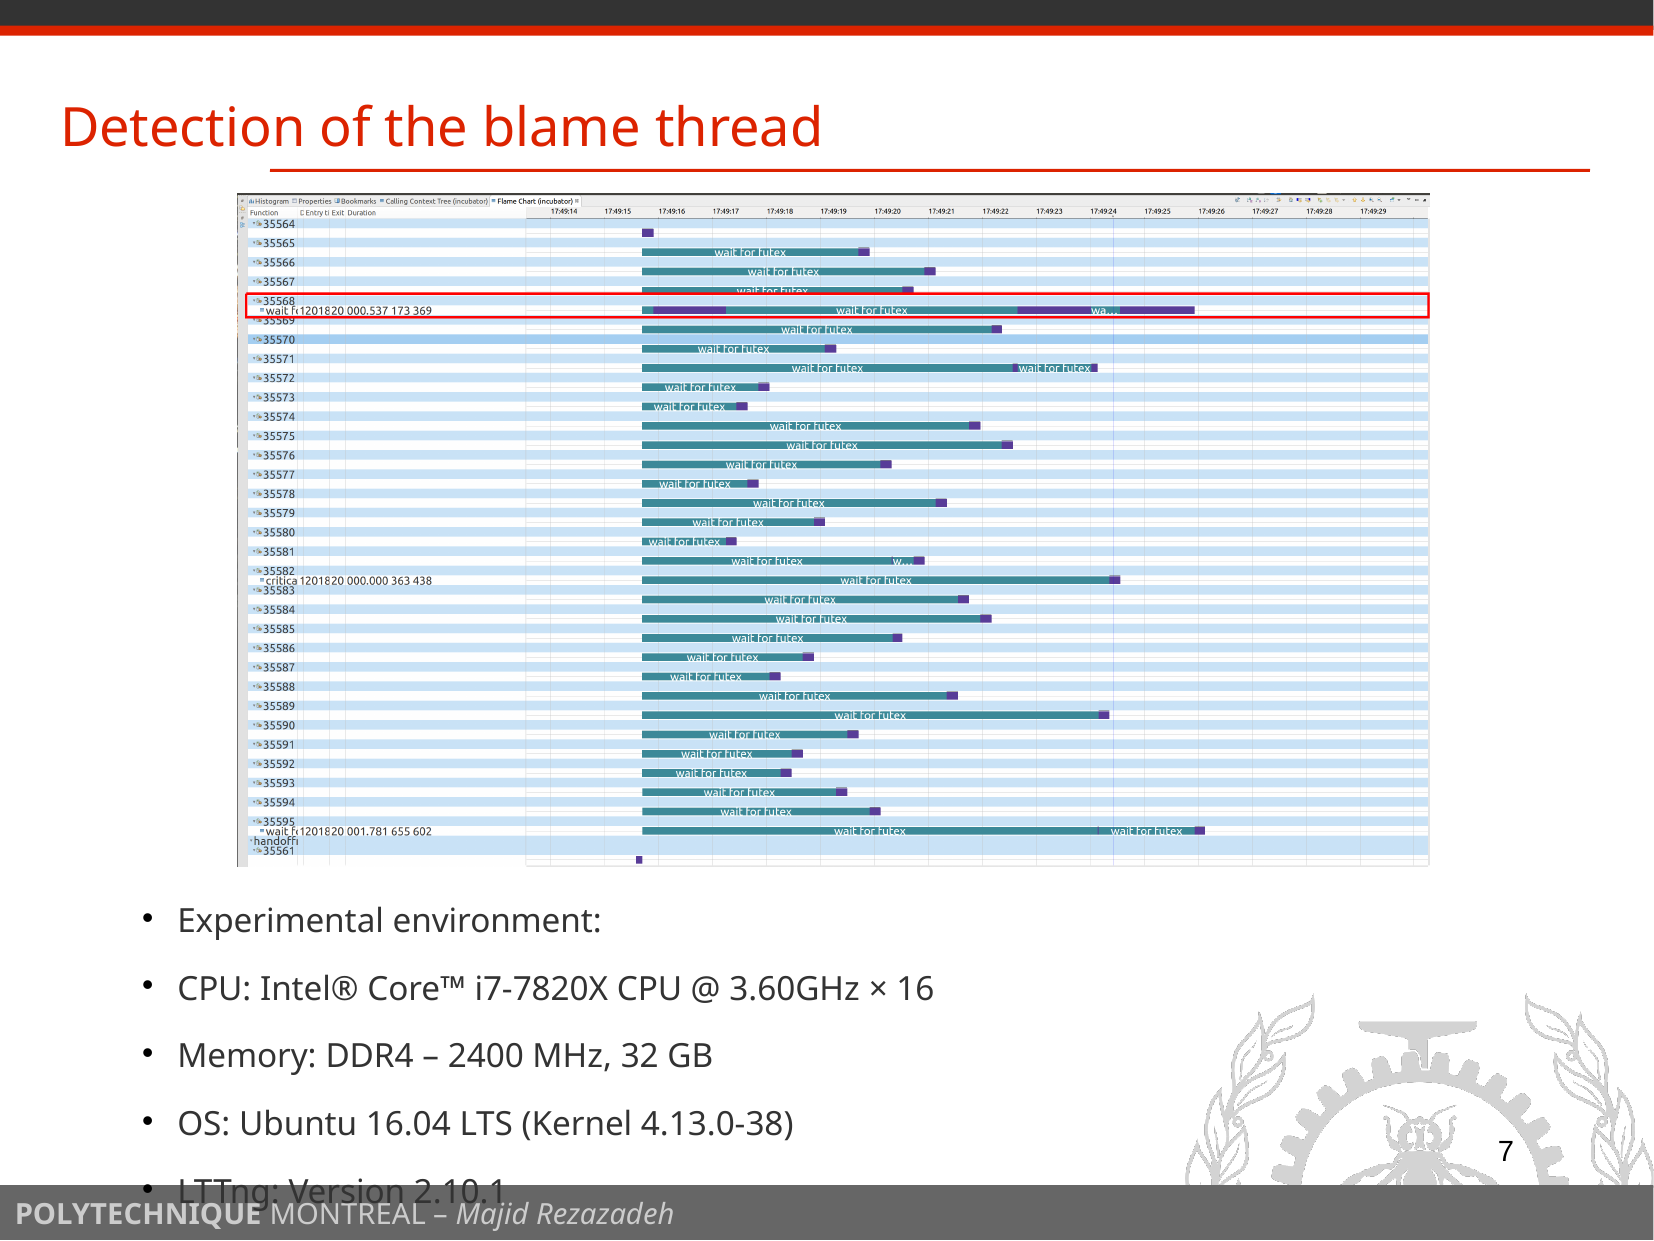

Detection of the blame thread
Experimental environment:
CPU: Intel® Core™ i7-7820X CPU @ 3.60GHz × 16
Memory: DDR4 – 2400 MHz, 32 GB
OS: Ubuntu 16.04 LTS (Kernel 4.13.0-38)
LTTng: Version 2.10.1
7
POLYTECHNIQUE MONTREAL – Majid Rezazadeh